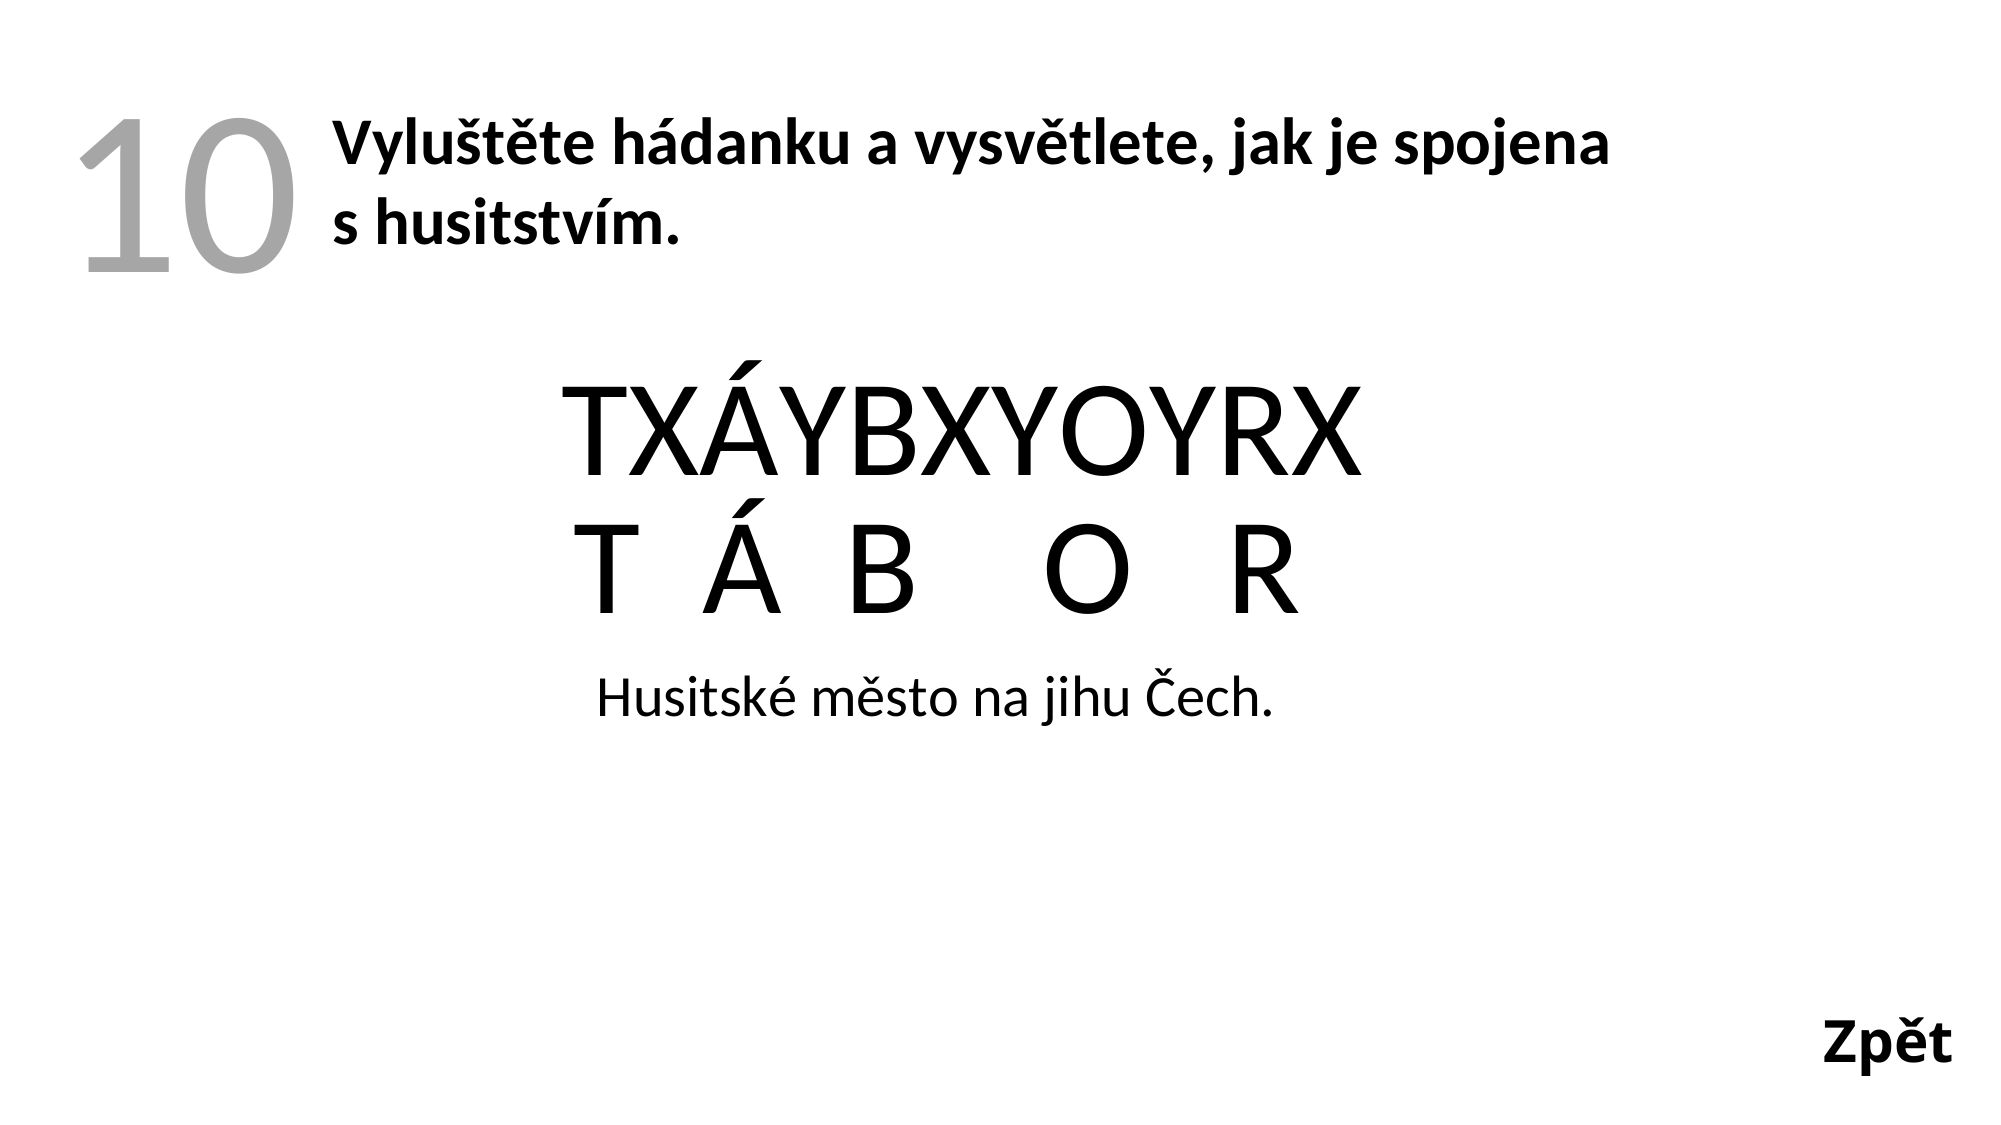

10
Vyluštěte hádanku a vysvětlete, jak je spojena
s husitstvím.
TXÁYBXYOYRX
T Á B O R
Husitské město na jihu Čech.
Zpět